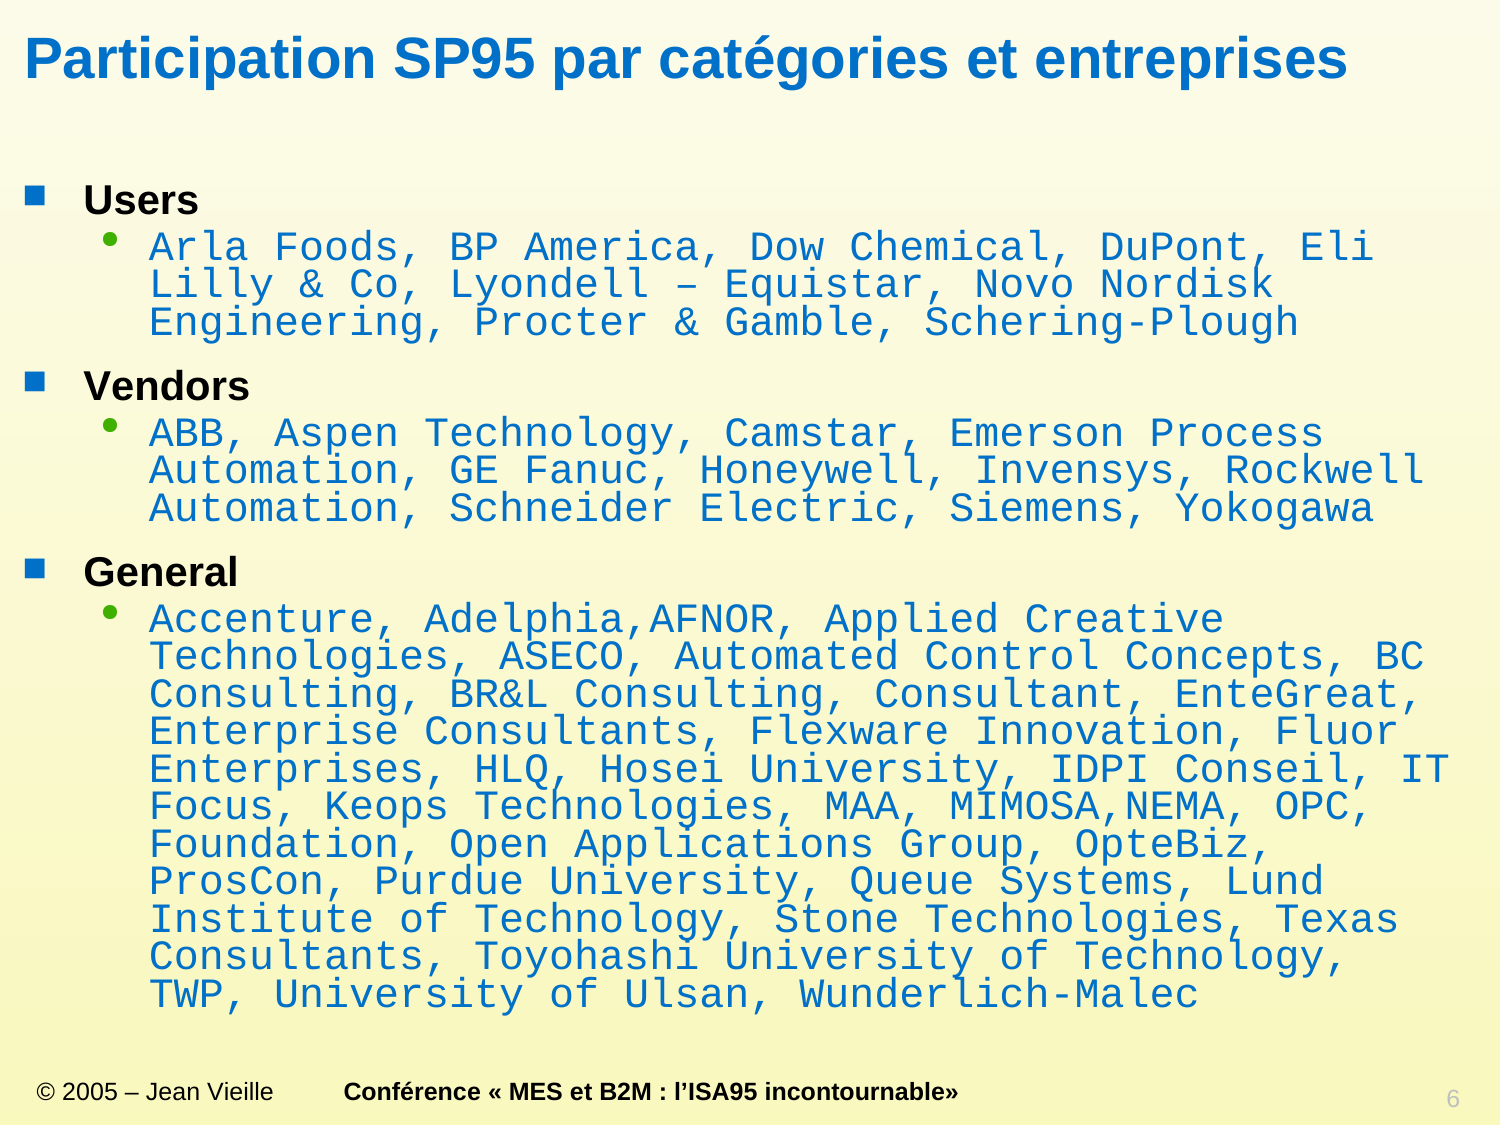

# Participation SP95 par catégories et entreprises
Users
Arla Foods, BP America, Dow Chemical, DuPont, Eli Lilly & Co, Lyondell – Equistar, Novo Nordisk Engineering, Procter & Gamble, Schering-Plough
Vendors
ABB, Aspen Technology, Camstar, Emerson Process Automation, GE Fanuc, Honeywell, Invensys, Rockwell Automation, Schneider Electric, Siemens, Yokogawa
General
Accenture, Adelphia,AFNOR, Applied Creative Technologies, ASECO, Automated Control Concepts, BC Consulting, BR&L Consulting, Consultant, EnteGreat, Enterprise Consultants, Flexware Innovation, Fluor Enterprises, HLQ, Hosei University, IDPI Conseil, IT Focus, Keops Technologies, MAA, MIMOSA,NEMA, OPC, Foundation, Open Applications Group, OpteBiz, ProsCon, Purdue University, Queue Systems, Lund Institute of Technology, Stone Technologies, Texas Consultants, Toyohashi University of Technology, TWP, University of Ulsan, Wunderlich-Malec